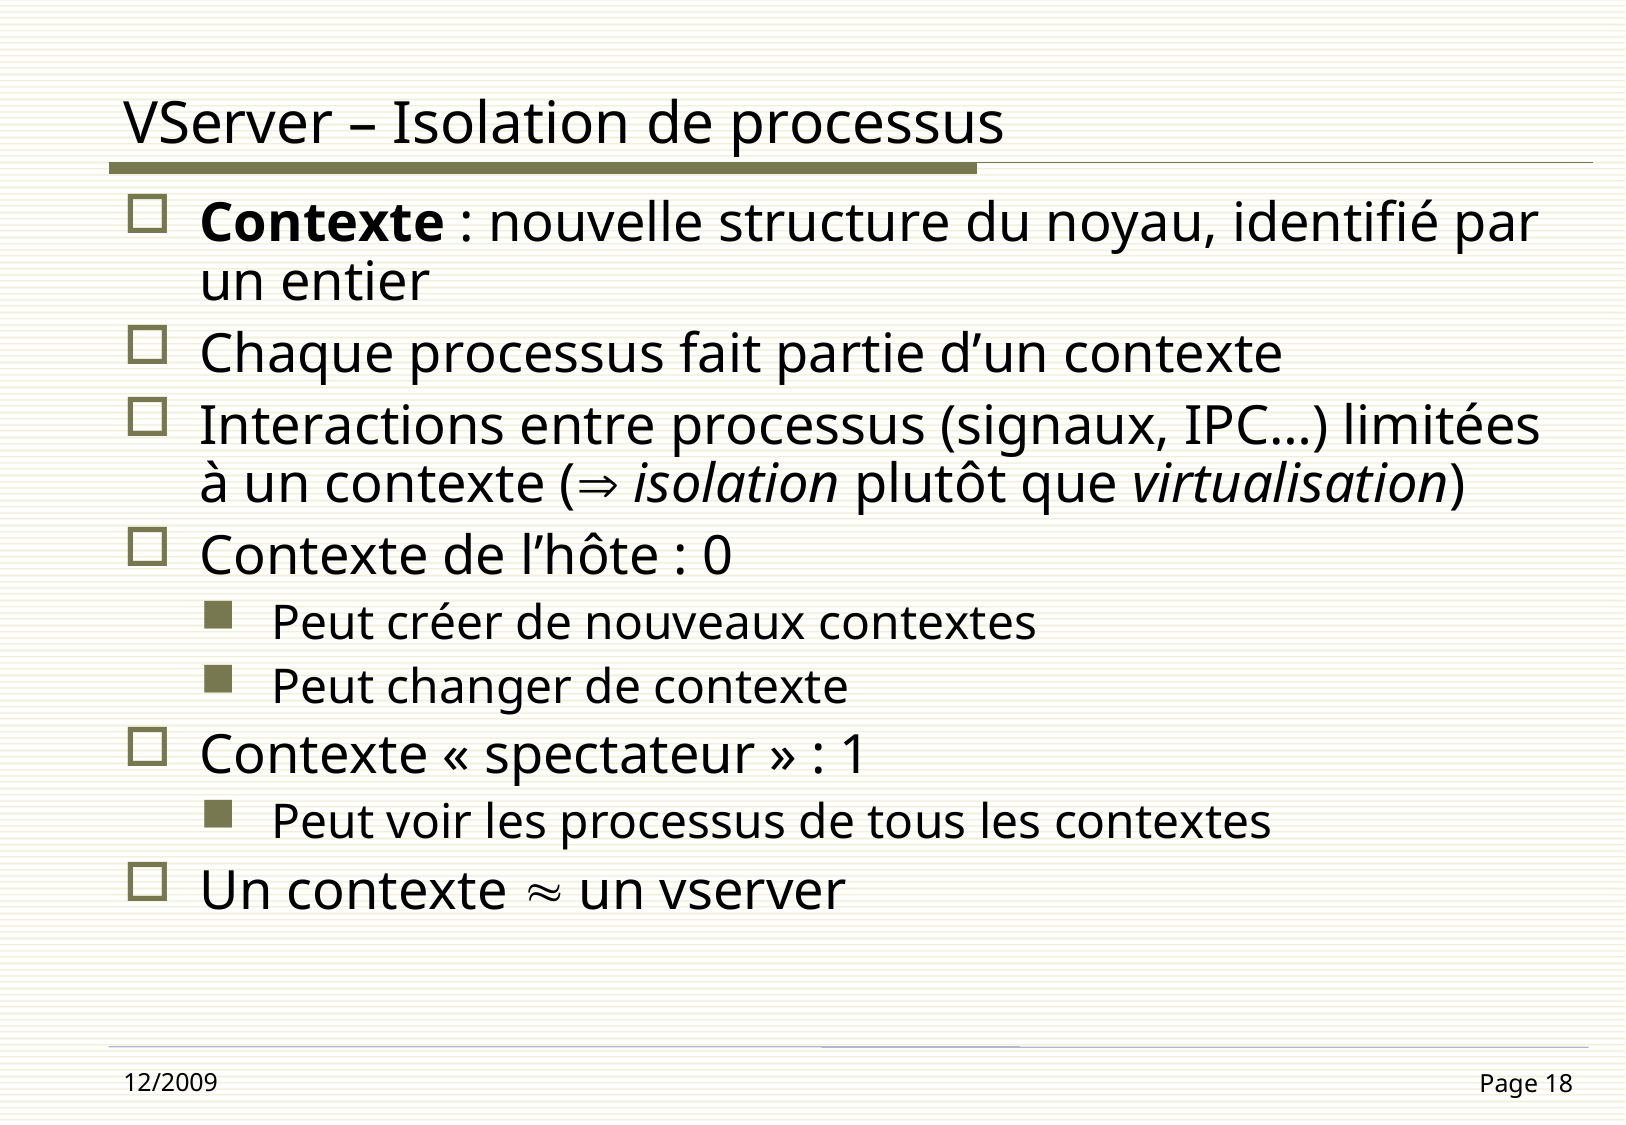

# VServer – Isolation de processus
Contexte : nouvelle structure du noyau, identifié par un entier
Chaque processus fait partie d’un contexte
Interactions entre processus (signaux, IPC…) limitées à un contexte ( isolation plutôt que virtualisation)‏
Contexte de l’hôte : 0
Peut créer de nouveaux contextes
Peut changer de contexte
Contexte « spectateur » : 1
Peut voir les processus de tous les contextes
Un contexte  un vserver
18